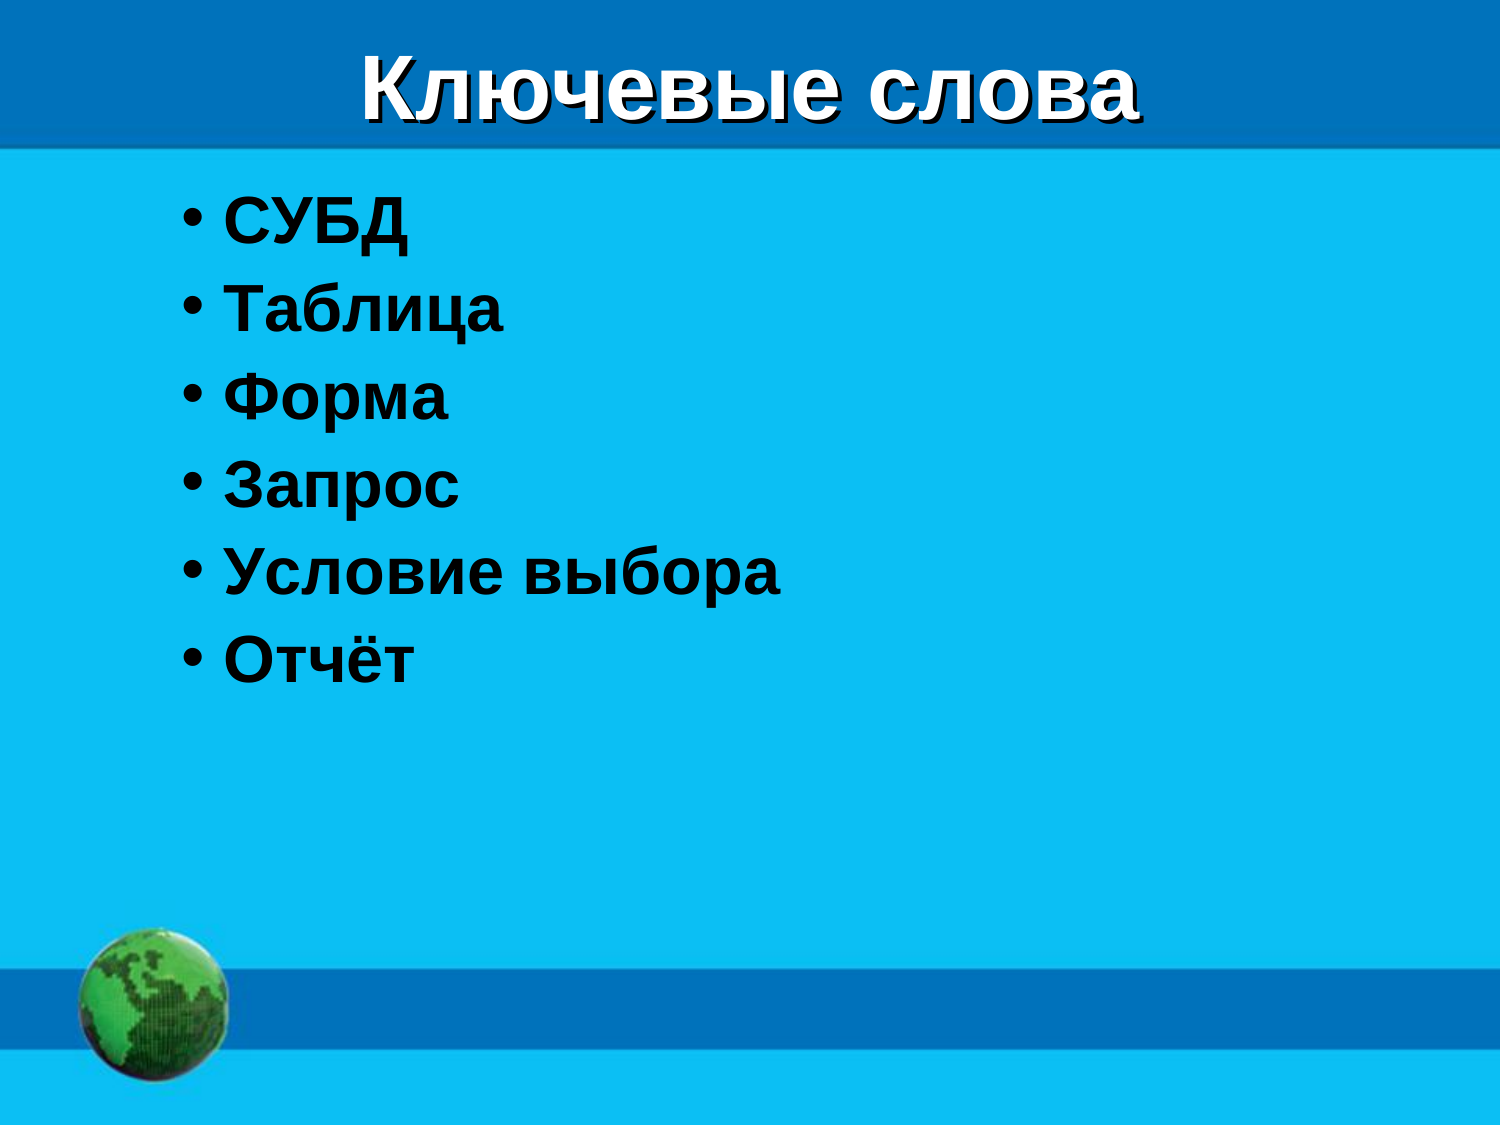

Ключевые слова
 СУБД
 Таблица
 Форма
 Запрос
 Условие выбора
 Отчёт